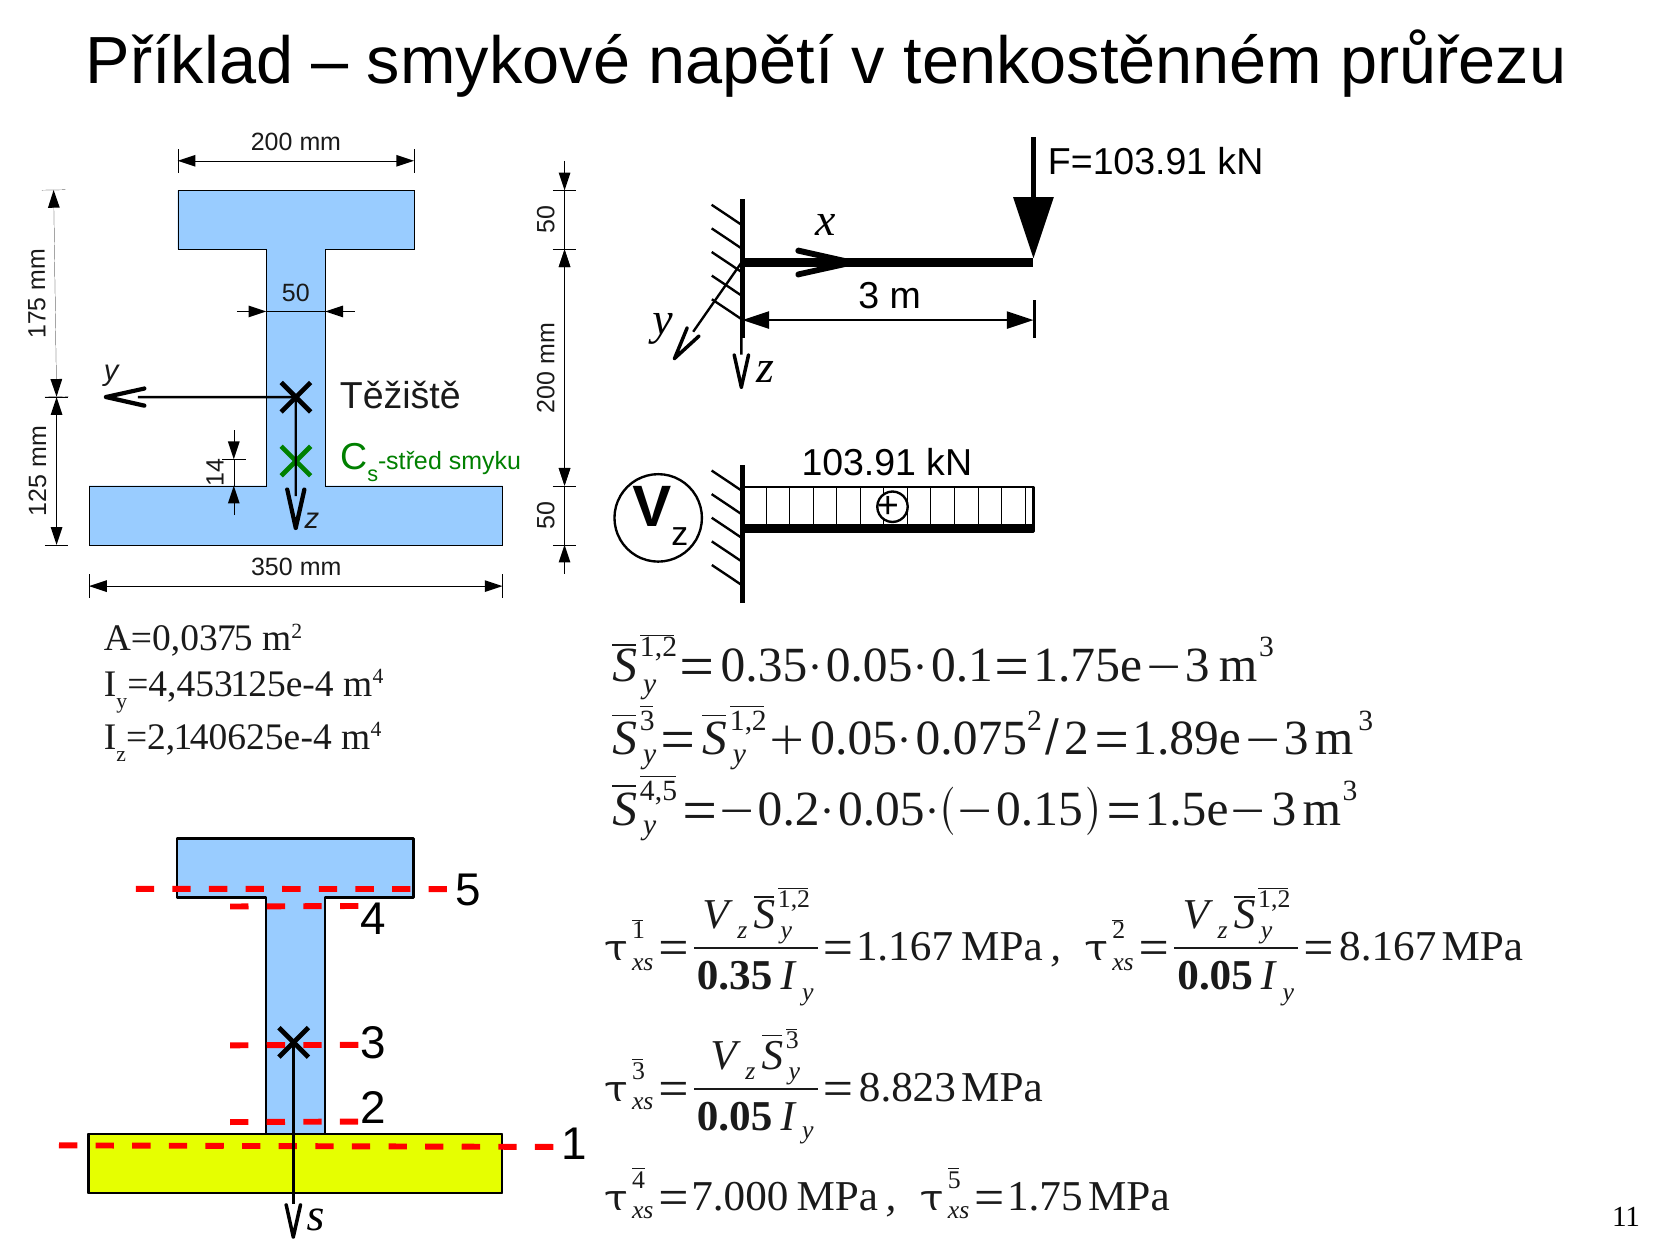

# Příklad – smykové napětí v tenkostěnném průřezu
F=103.91 kN
x
3 m
y
z
103.91 kN
Vz
+
5
4
3
2
1
s
11